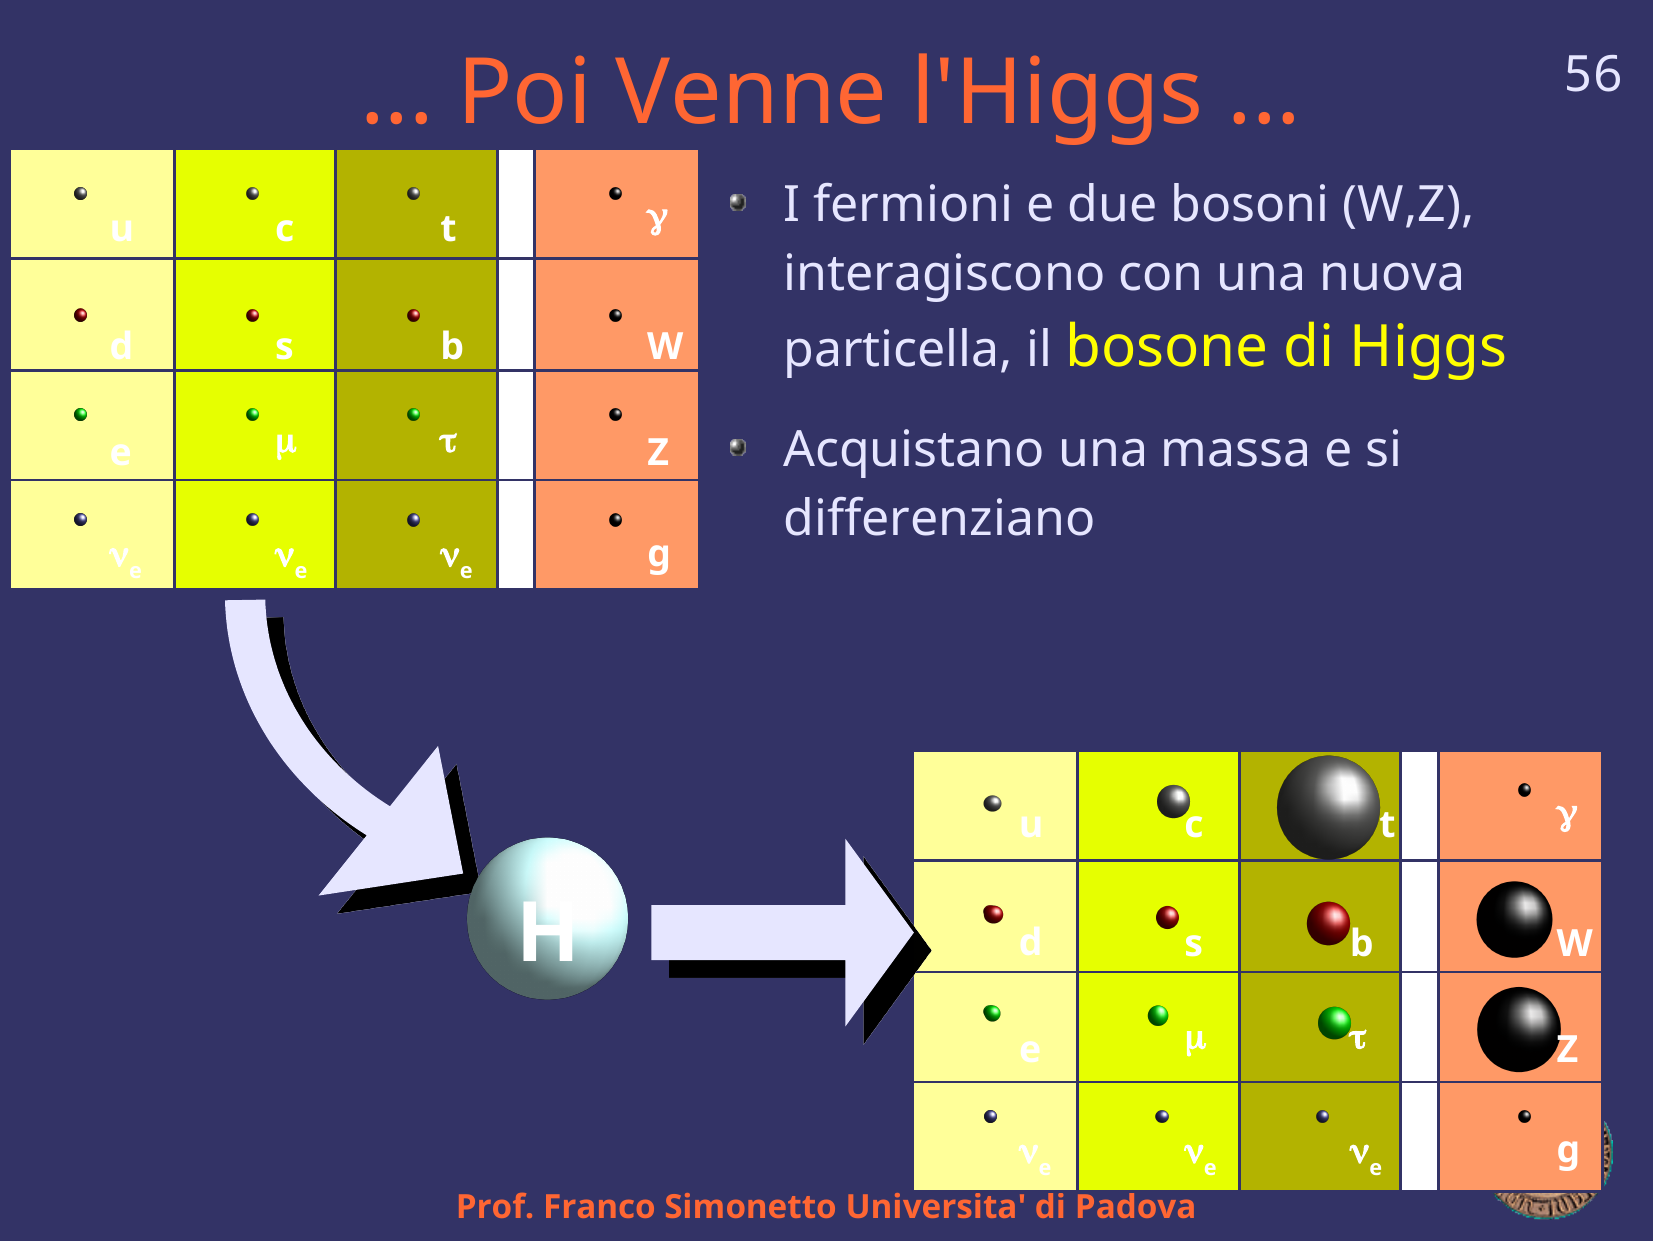

# ... Poi Venne l'Higgs ...
56
u
c
t
g
d
s
b
W
e
m
t
Z
ne
ne
ne
g
I fermioni e due bosoni (W,Z), interagiscono con una nuova particella, il bosone di Higgs
Acquistano una massa e si differenziano
u
c
t
g
d
s
b
W
e
m
t
Z
ne
ne
ne
g
H